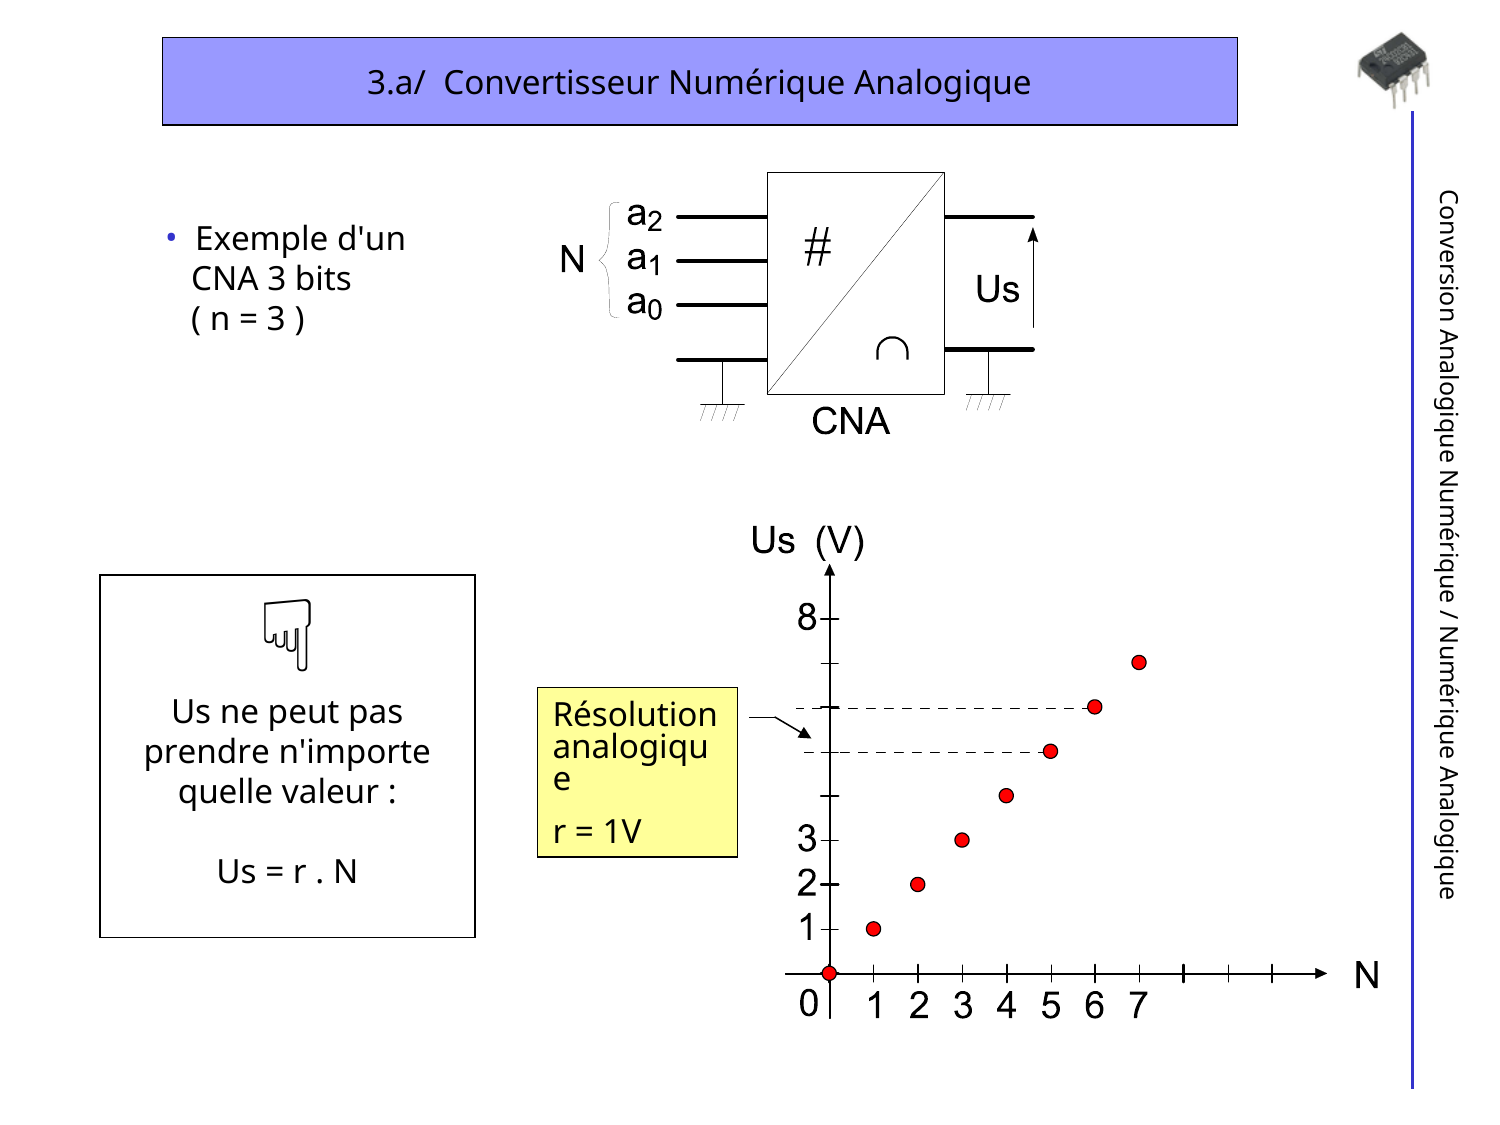

# 3.a/ Convertisseur Numérique Analogique
Conversion Analogique Numérique / Numérique Analogique
 Exemple d'un
 CNA 3 bits
 ( n = 3 )
Résolution
analogique
r = 1V

Us ne peut pas prendre n'importe quelle valeur :
Us = r . N